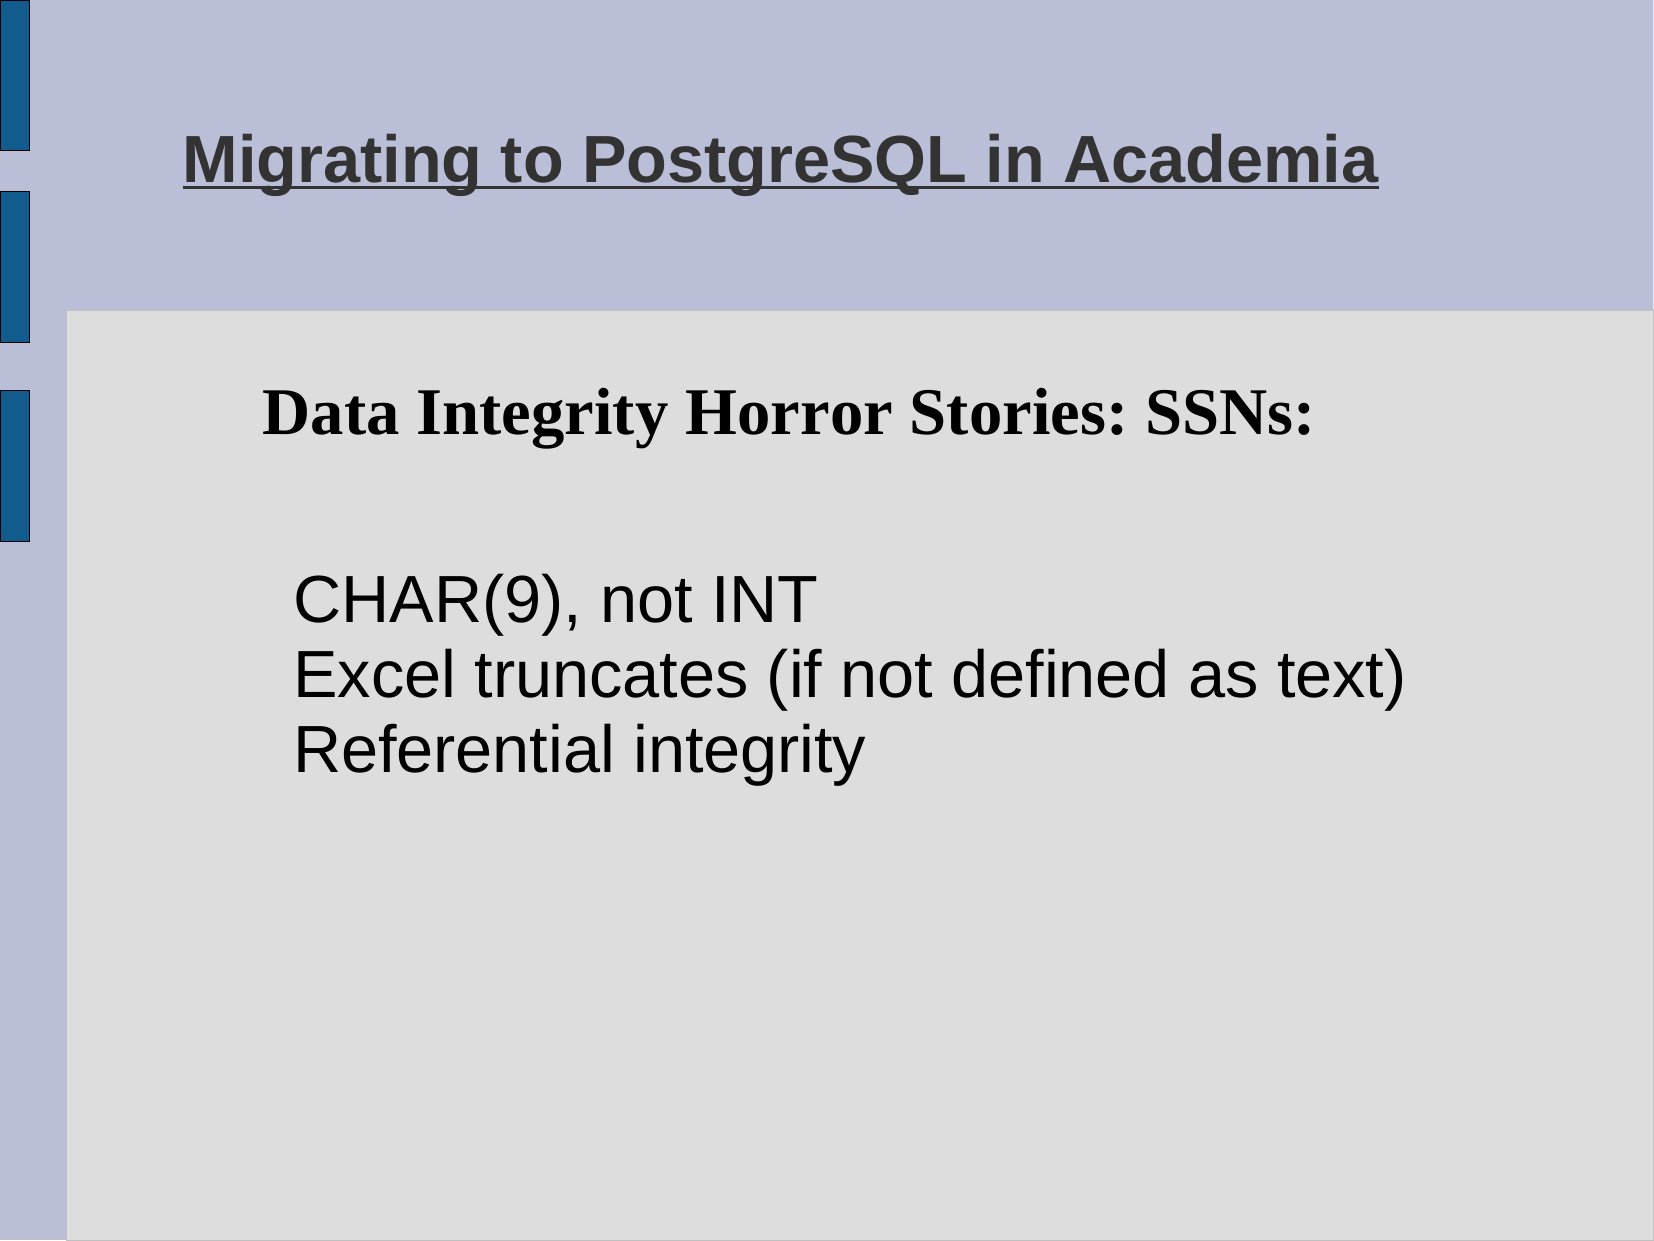

# Migrating to PostgreSQL in Academia
Data Integrity Horror Stories: SSNs:
CHAR(9), not INT
Excel truncates (if not defined as text)
Referential integrity